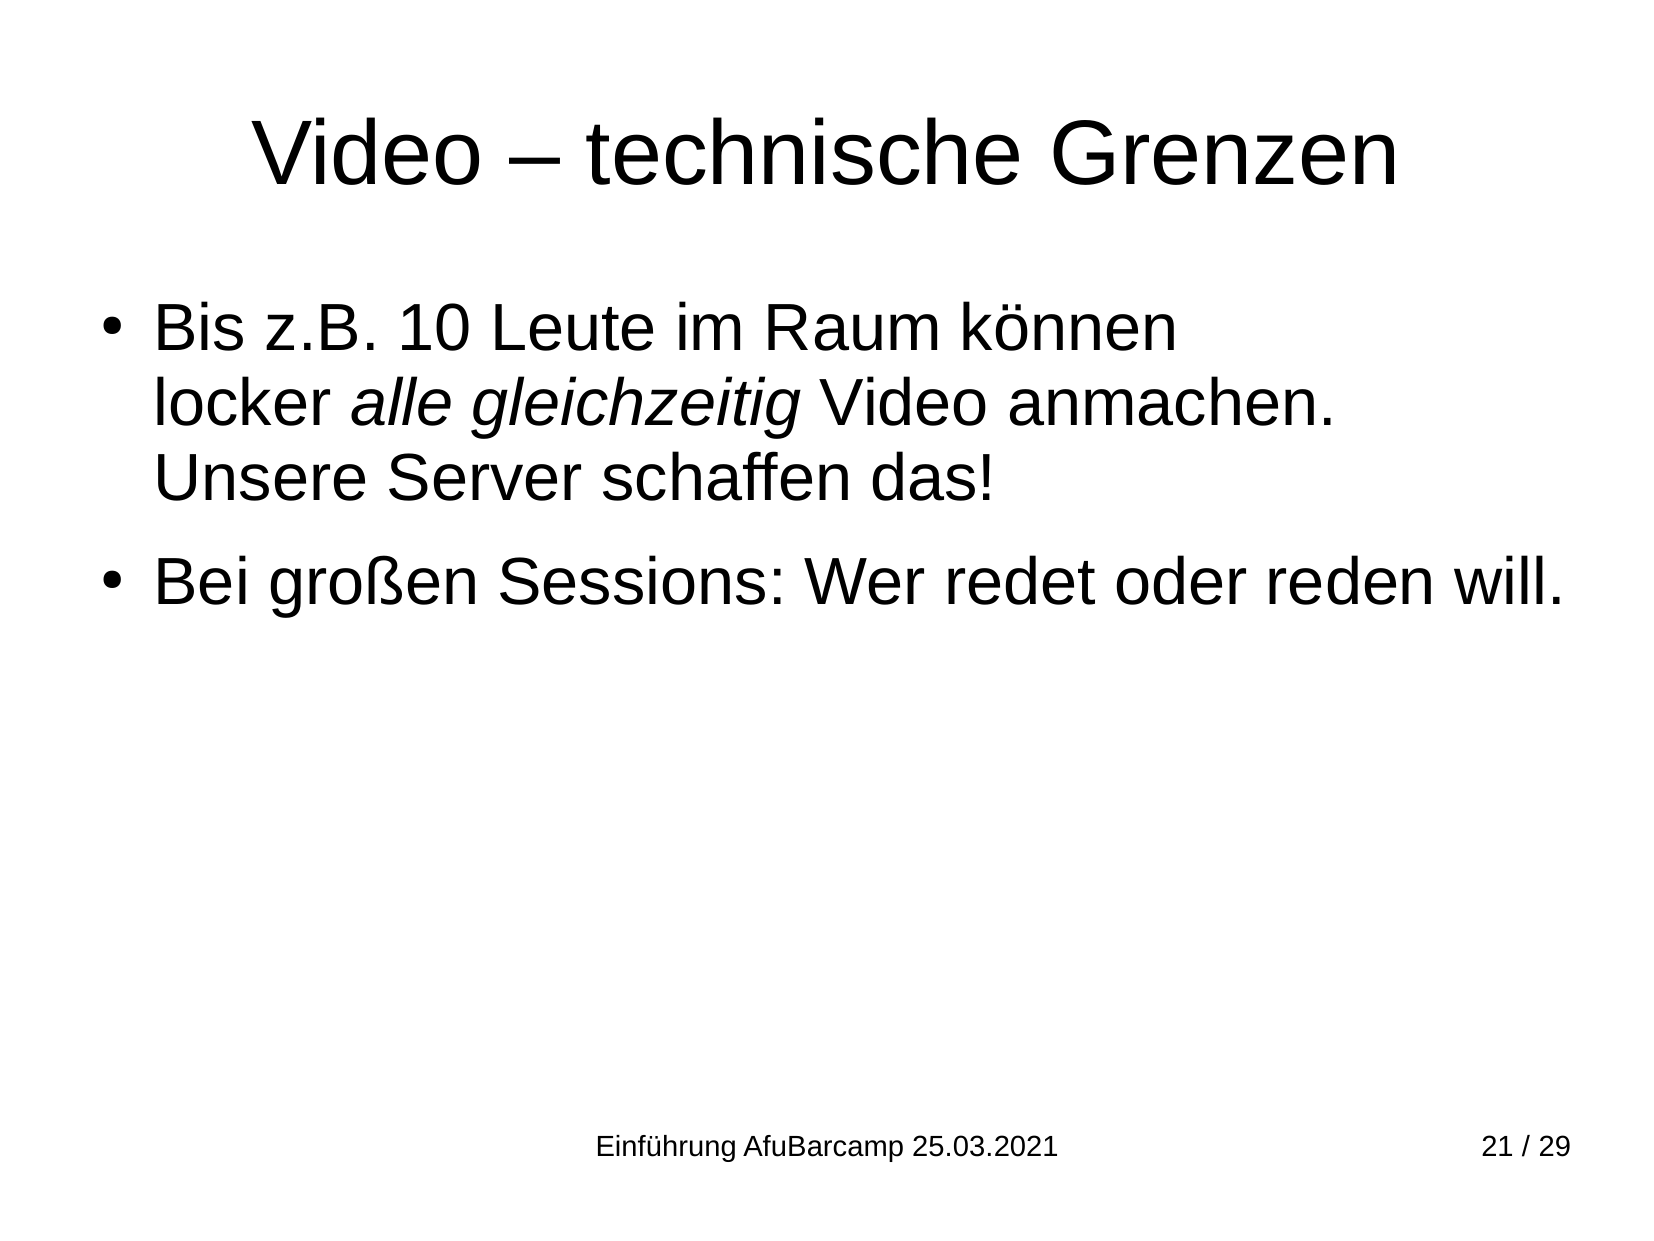

# Video – technische Grenzen
Bis z.B. 10 Leute im Raum können
locker alle gleichzeitig Video anmachen.
Unsere Server schaffen das!
Bei großen Sessions: Wer redet oder reden will.